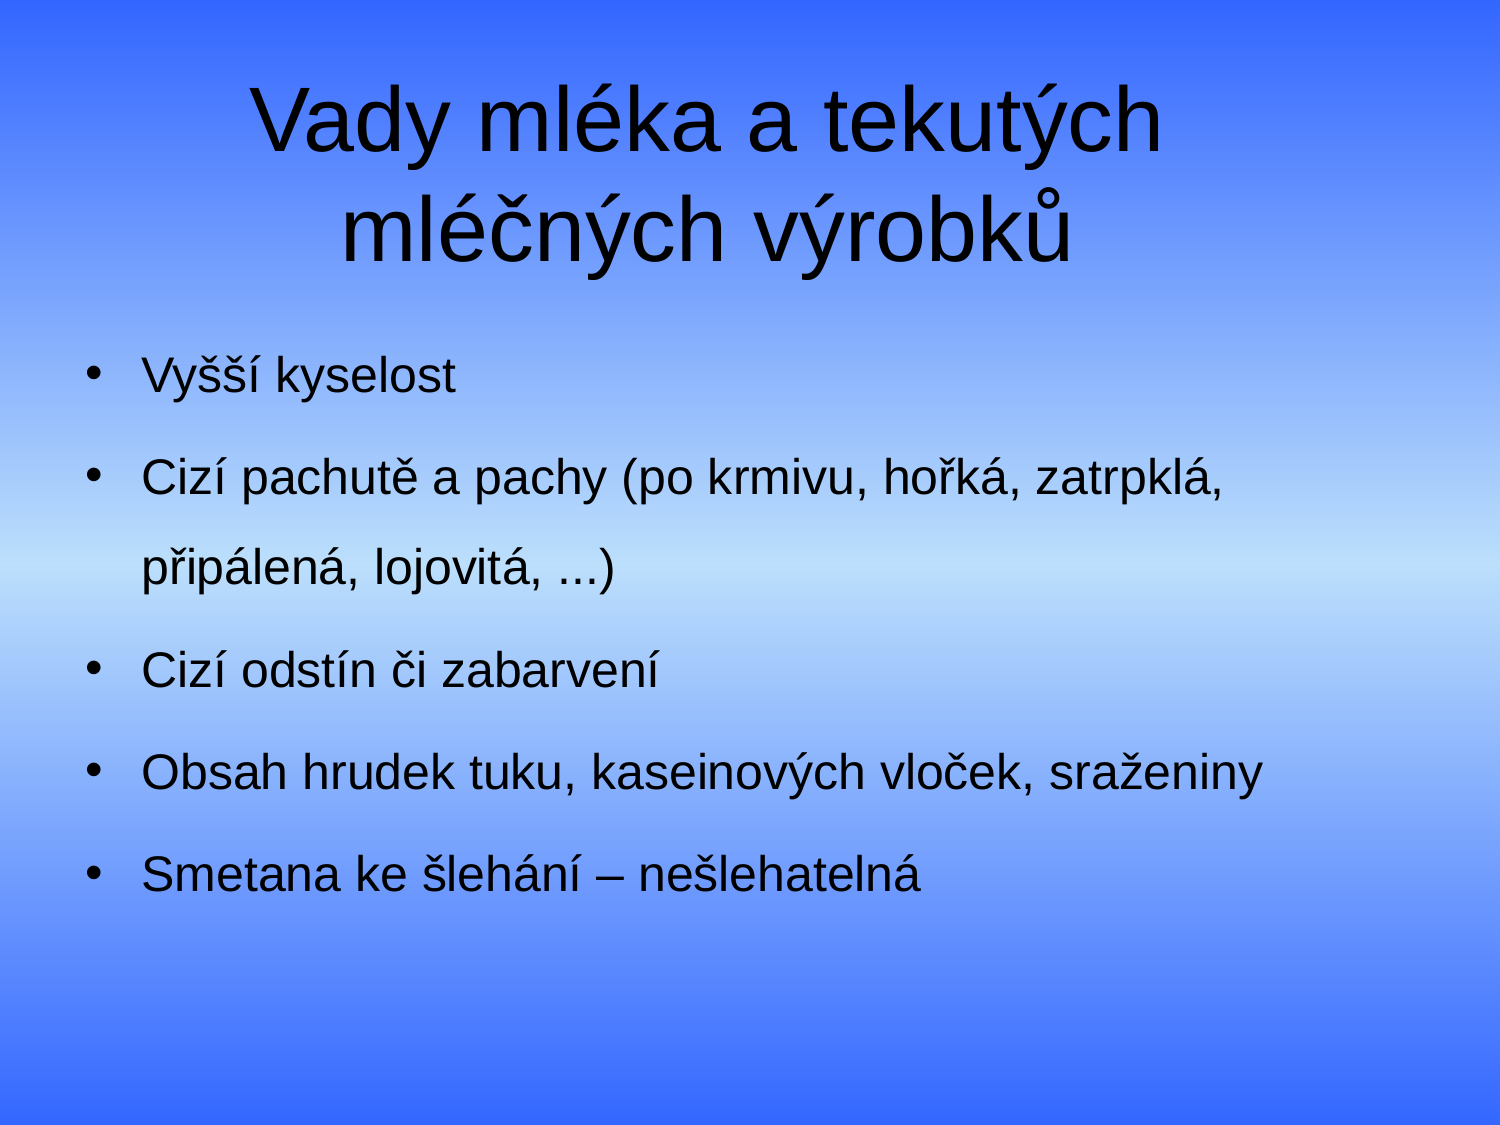

# Vady mléka a tekutých mléčných výrobků
Vyšší kyselost
Cizí pachutě a pachy (po krmivu, hořká, zatrpklá, připálená, lojovitá, ...)
Cizí odstín či zabarvení
Obsah hrudek tuku, kaseinových vloček, sraženiny
Smetana ke šlehání – nešlehatelná